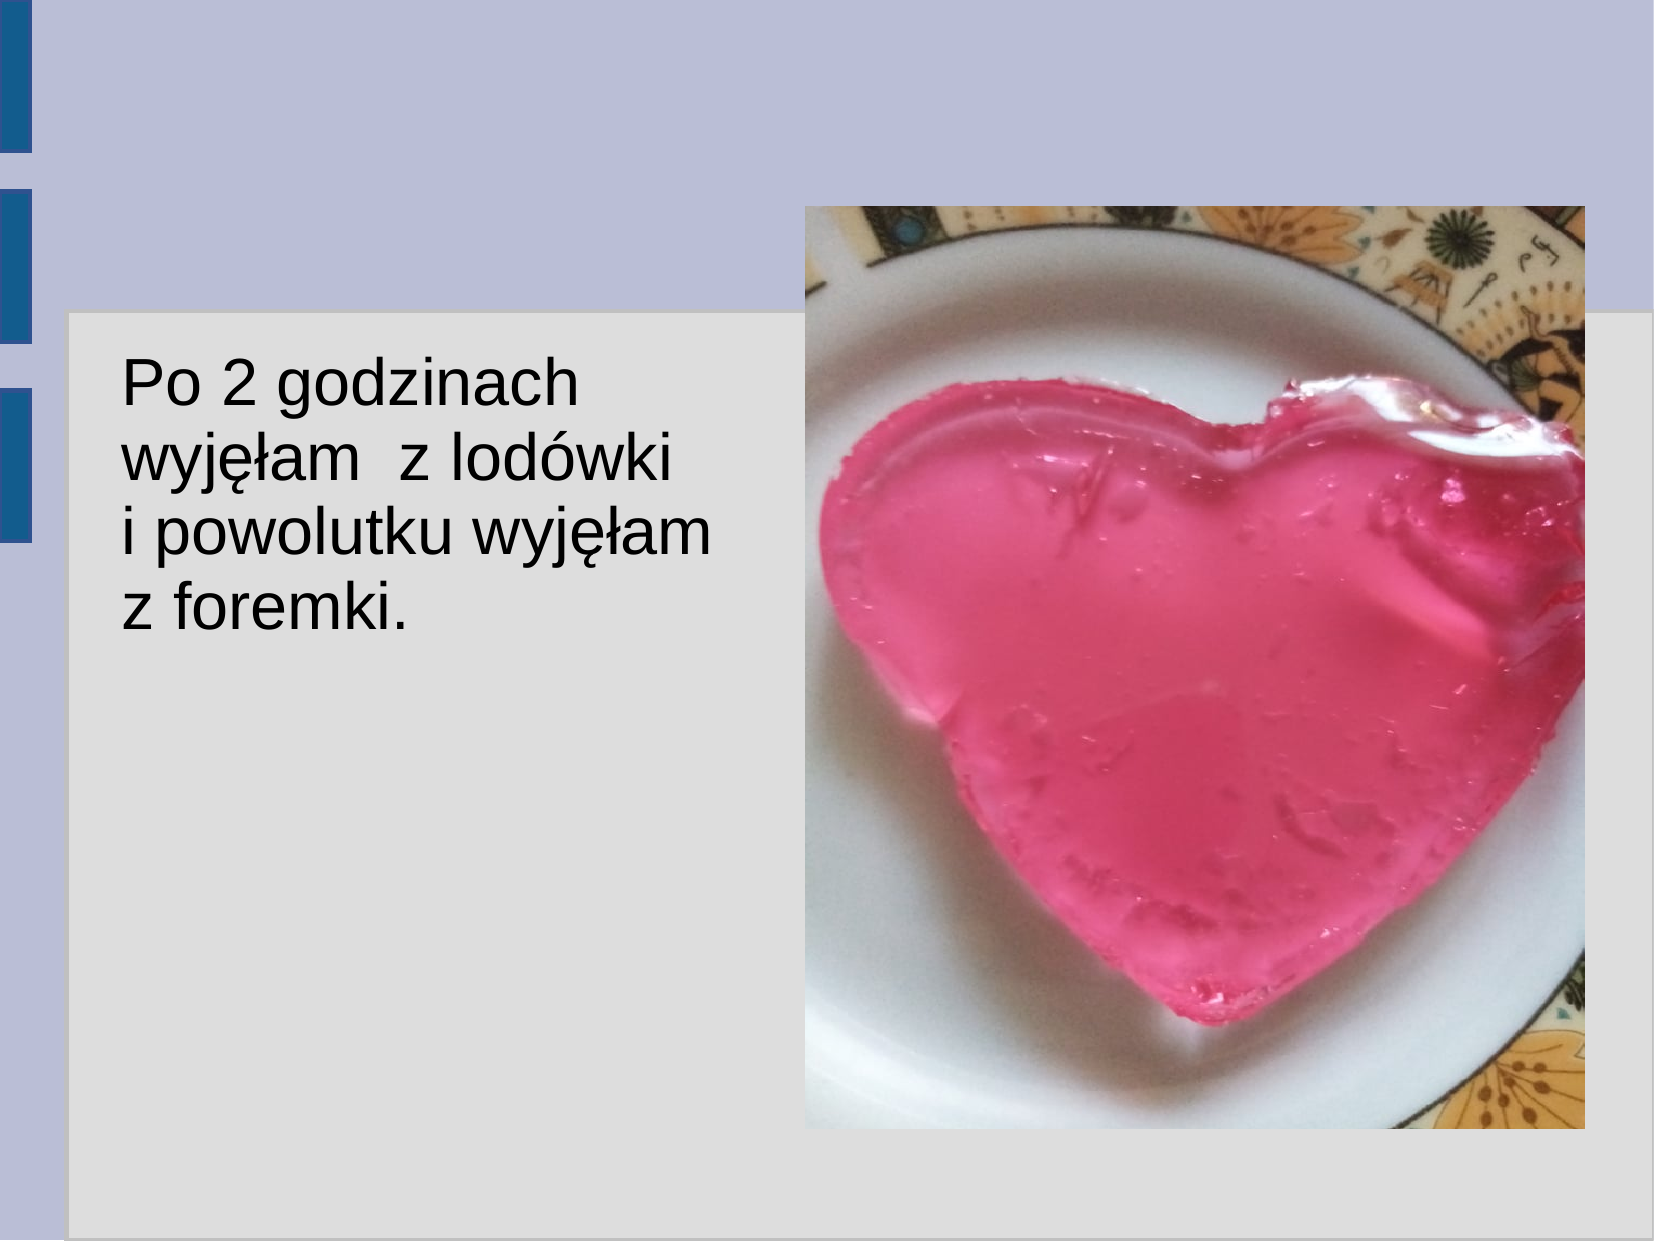

# Po 2 godzinach
wyjęłam z lodówki
i powolutku wyjęłam
z foremki.